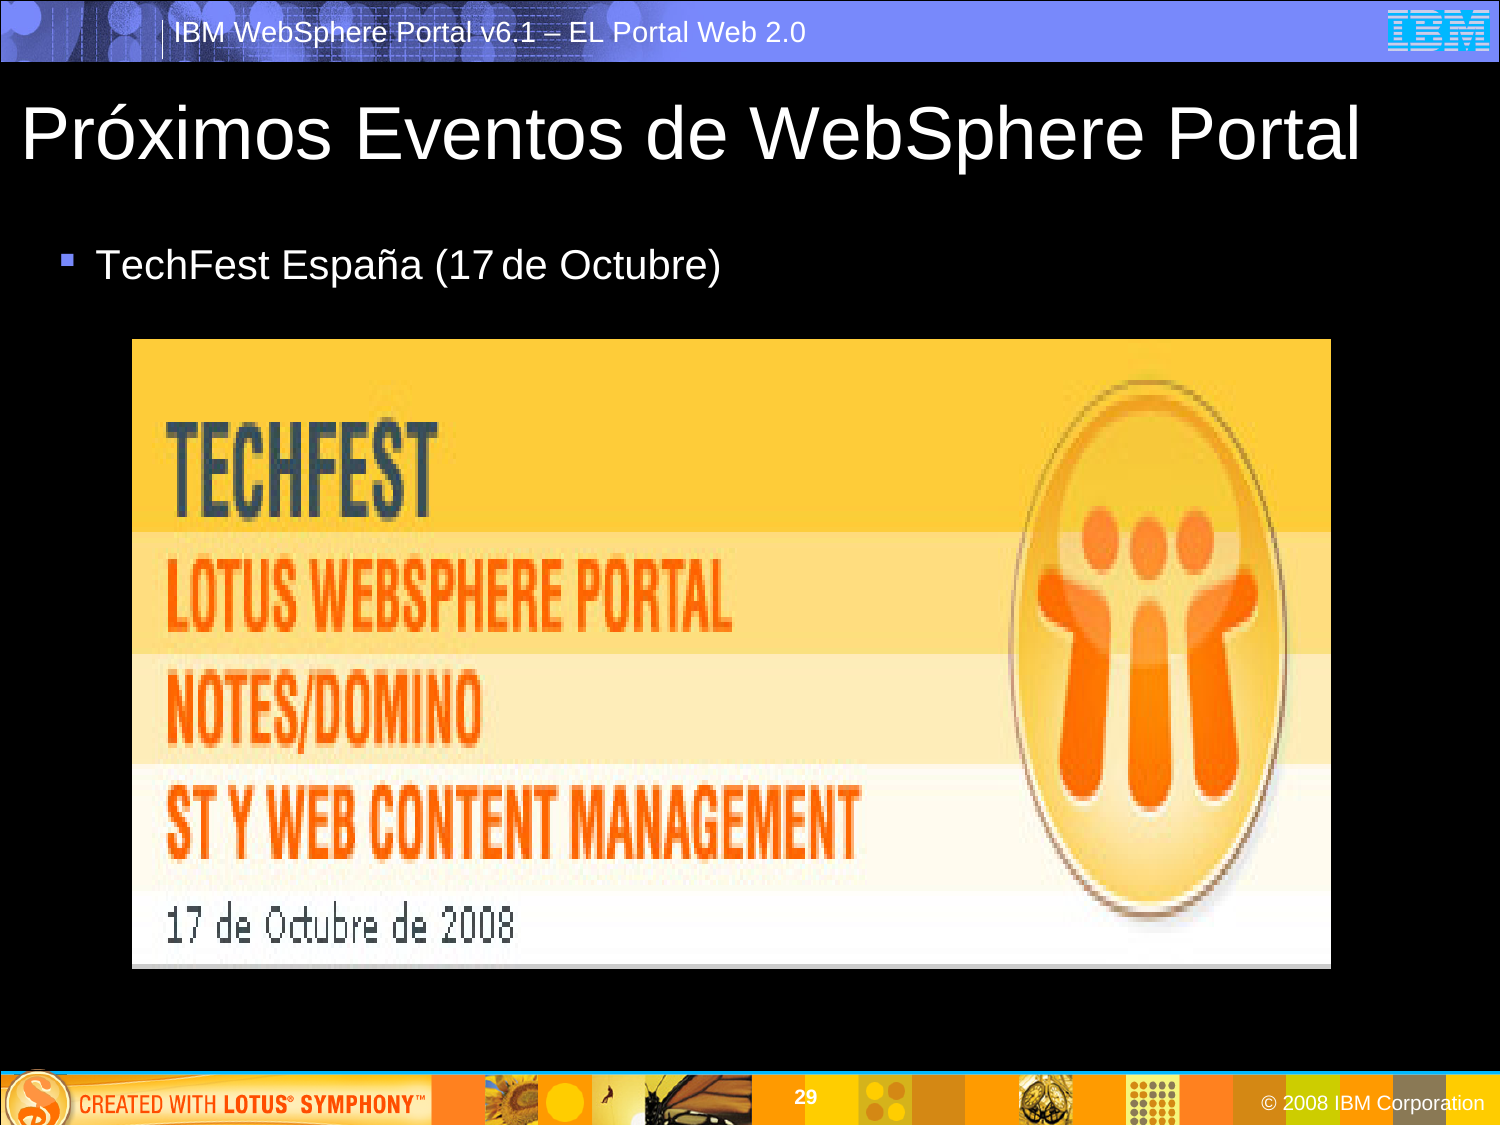

Próximos Eventos de WebSphere Portal
# TechFest España (17 de Octubre)
29